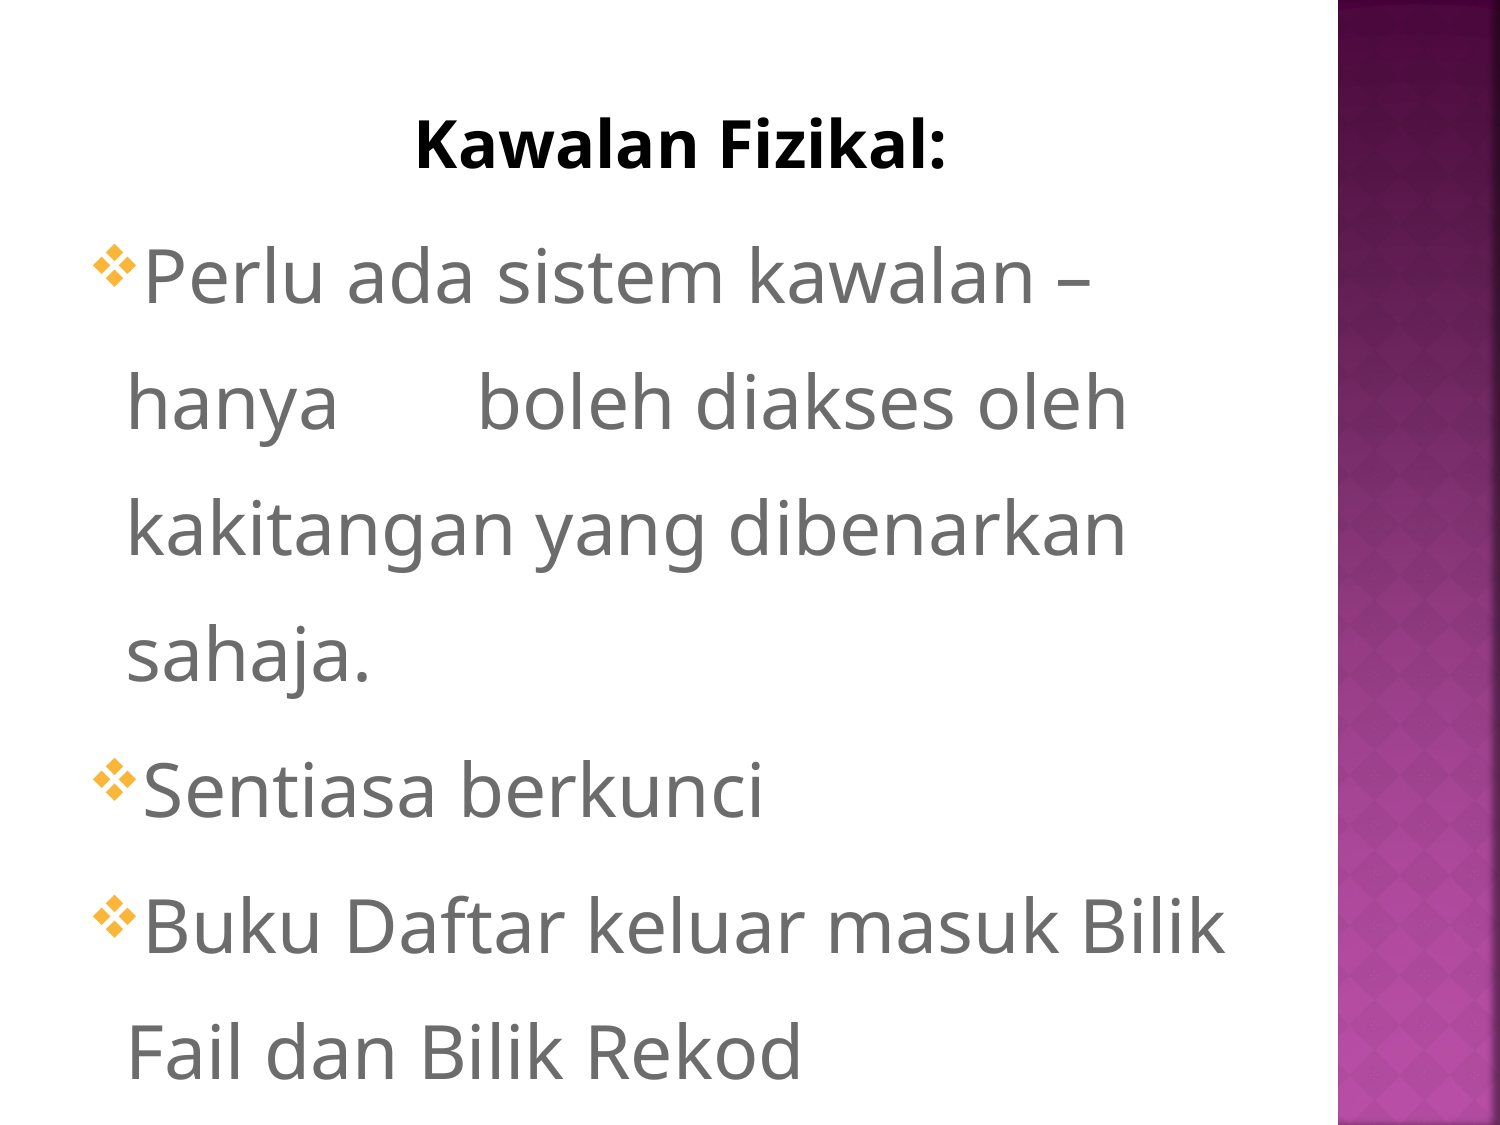

# Kawalan Fizikal:
Perlu ada sistem kawalan – hanya boleh diakses oleh kakitangan yang dibenarkan sahaja.
Sentiasa berkunci
Buku Daftar keluar masuk Bilik Fail dan Bilik Rekod